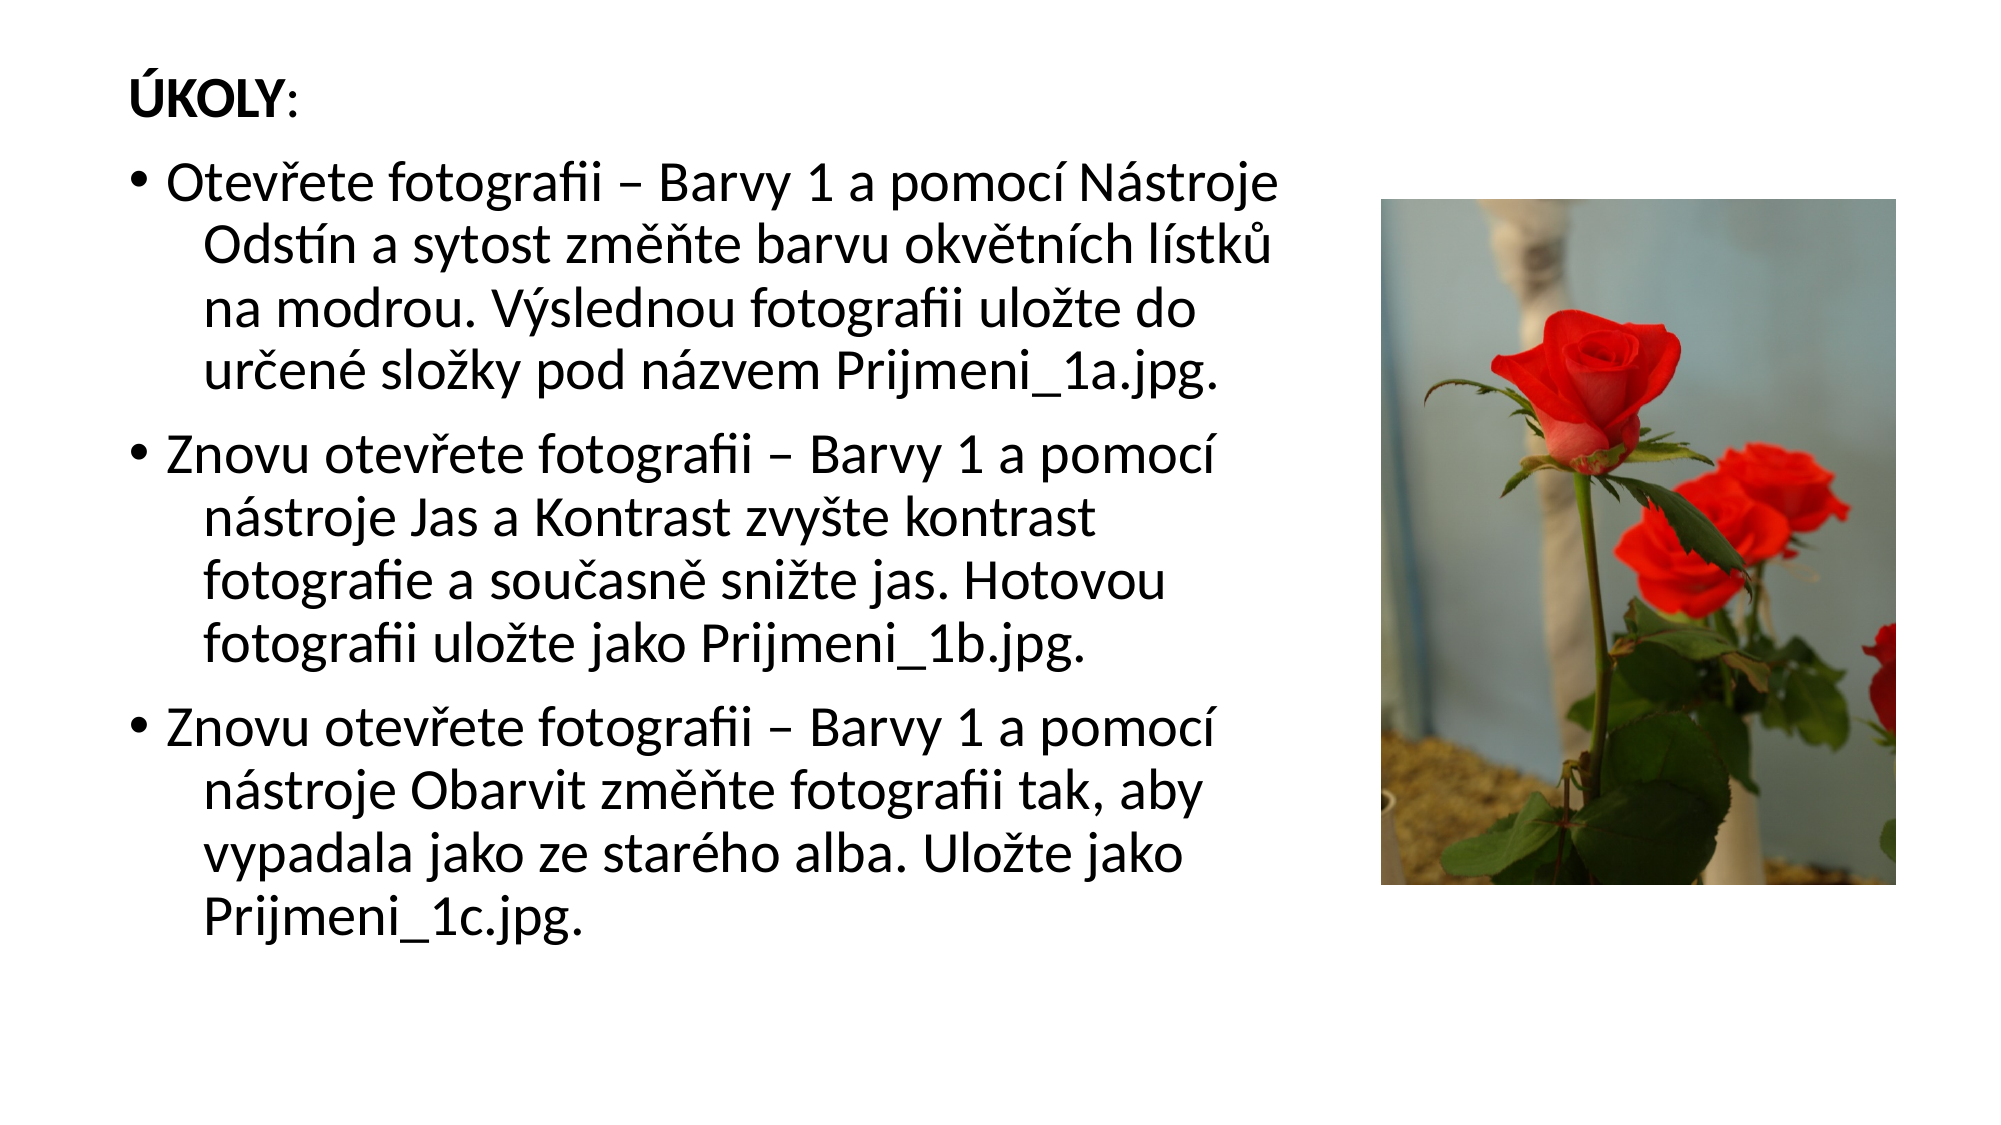

# ÚKOLY:
Otevřete fotografii – Barvy 1 a pomocí Nástroje Odstín a sytost změňte barvu okvětních lístků na modrou. Výslednou fotografii uložte do určené složky pod názvem Prijmeni_1a.jpg.
Znovu otevřete fotografii – Barvy 1 a pomocí nástroje Jas a Kontrast zvyšte kontrast fotografie a současně snižte jas. Hotovou fotografii uložte jako Prijmeni_1b.jpg.
Znovu otevřete fotografii – Barvy 1 a pomocí nástroje Obarvit změňte fotografii tak, aby vypadala jako ze starého alba. Uložte jako Prijmeni_1c.jpg.